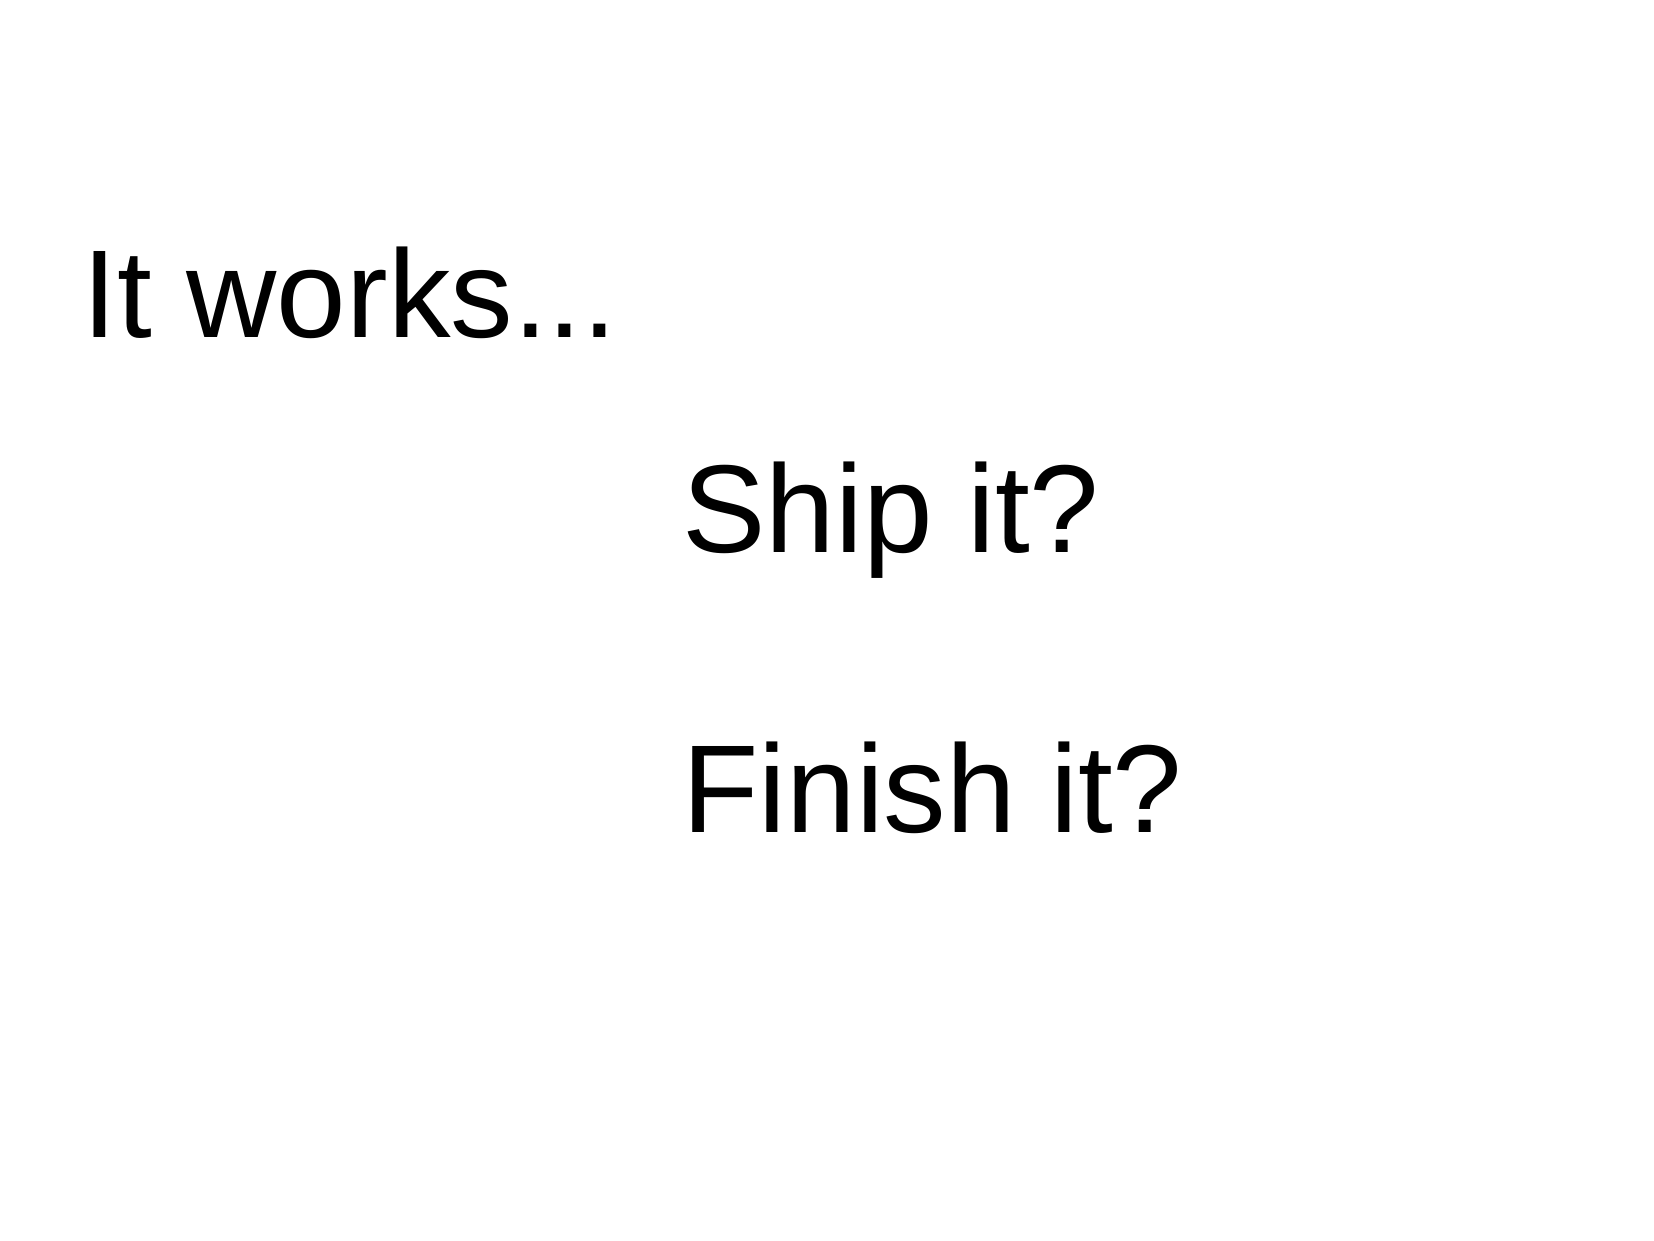

# It works...
								Ship it?
								Finish it?